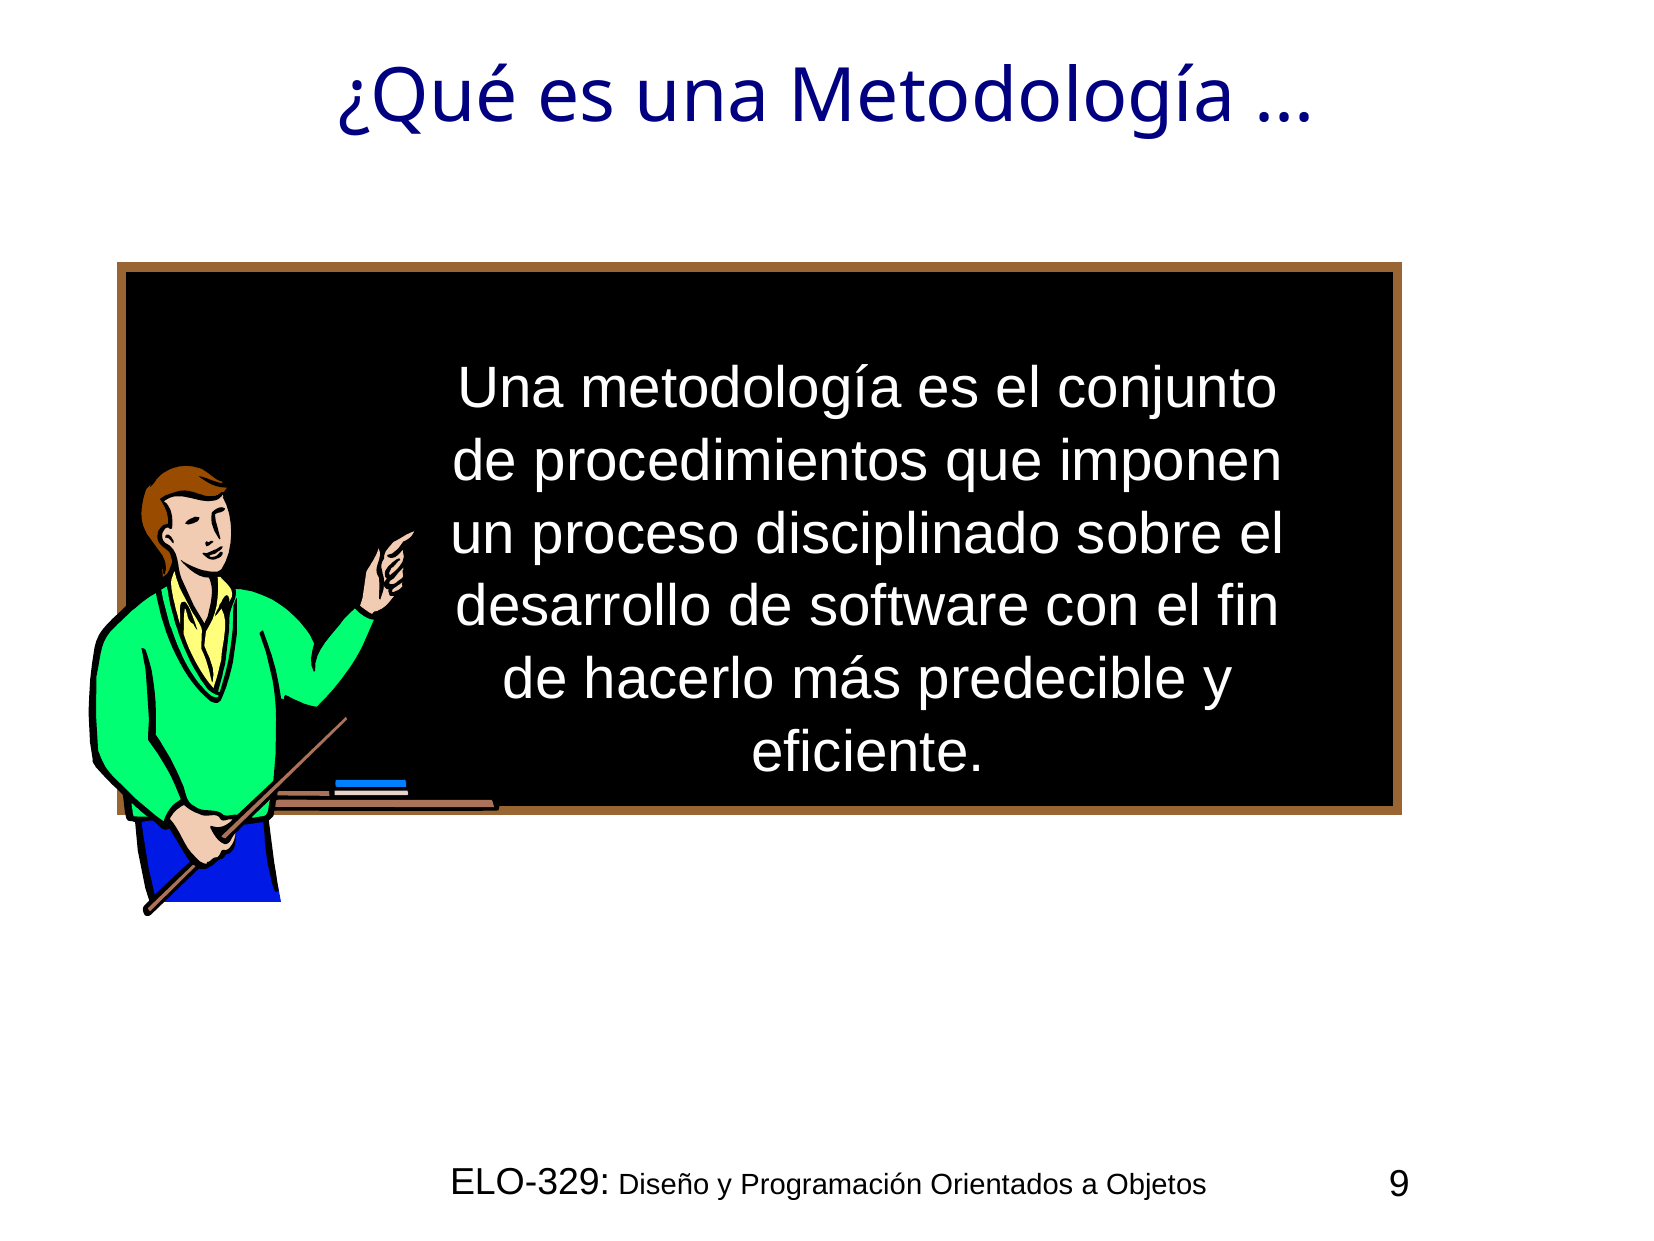

# ¿Qué es una Metodología ...
Una metodología es el conjunto de procedimientos que imponen un proceso disciplinado sobre el desarrollo de software con el fin de hacerlo más predecible y eficiente.
9